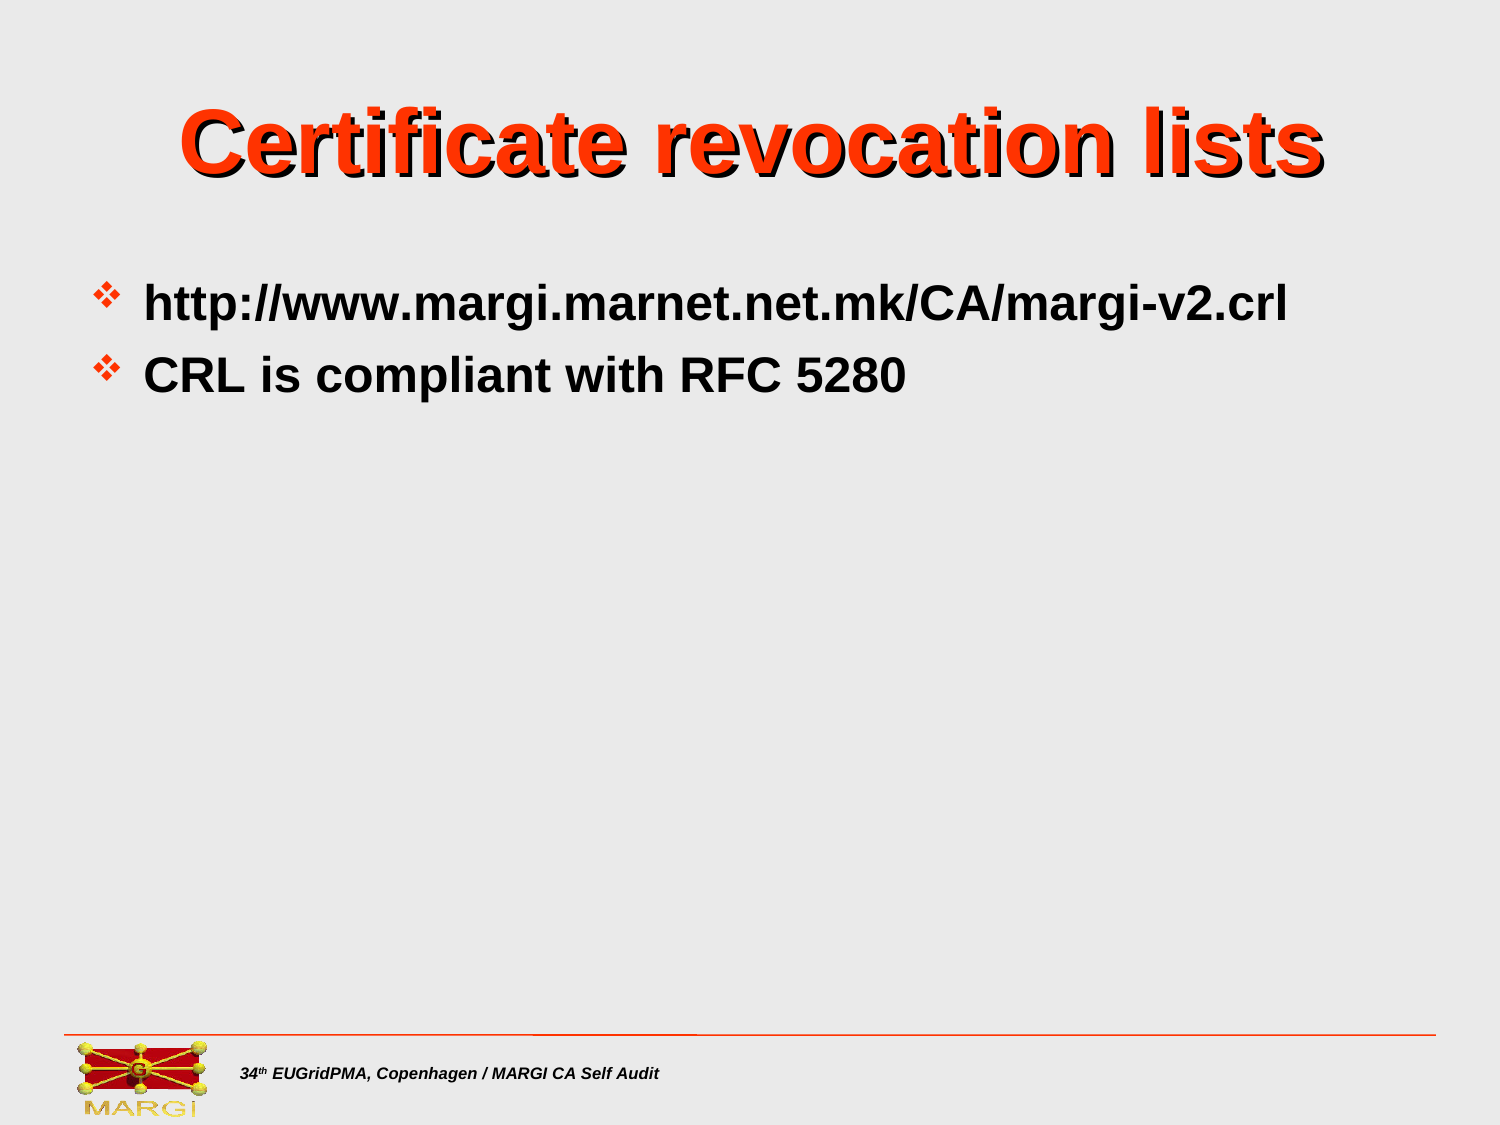

Certificate revocation lists
http://www.margi.marnet.net.mk/CA/margi-v2.crl
CRL is compliant with RFC 5280